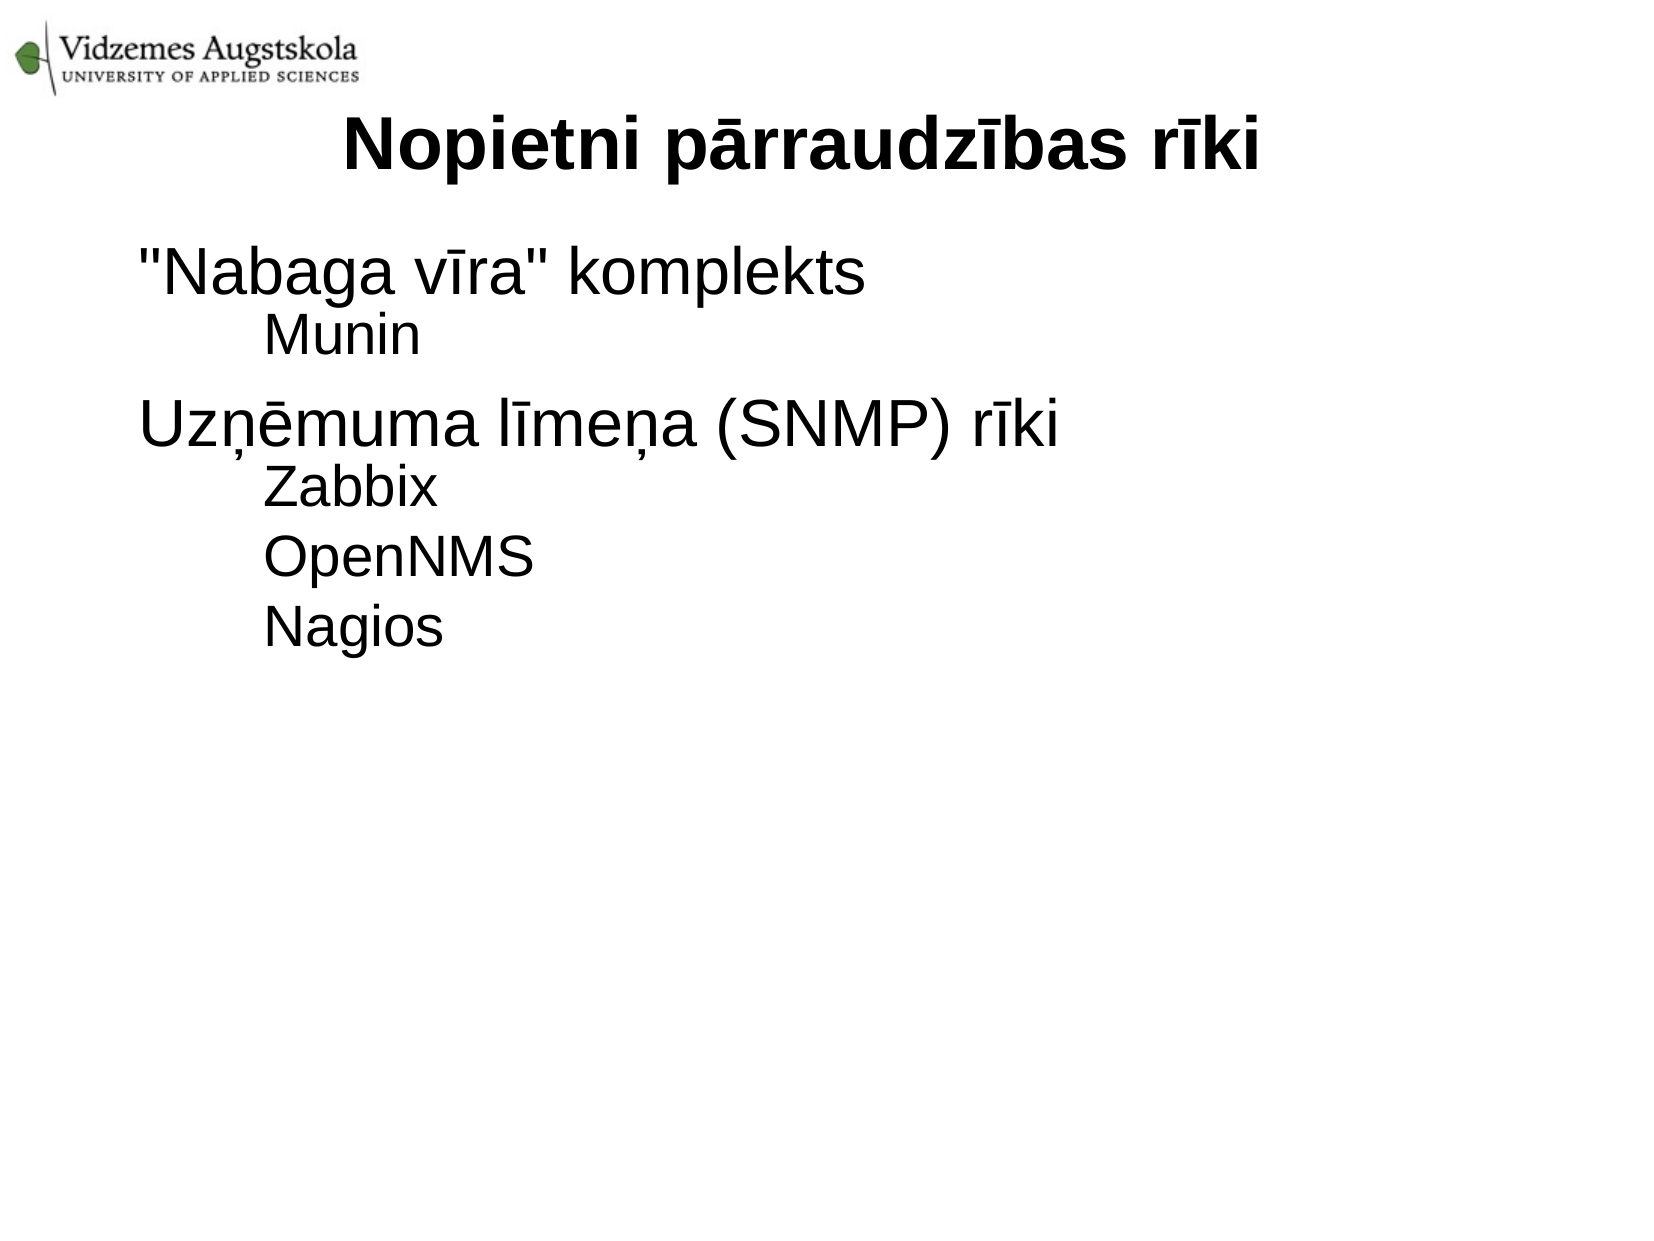

# Nopietni pārraudzības rīki
"Nabaga vīra" komplekts
Munin
Uzņēmuma līmeņa (SNMP) rīki
Zabbix
OpenNMS
Nagios